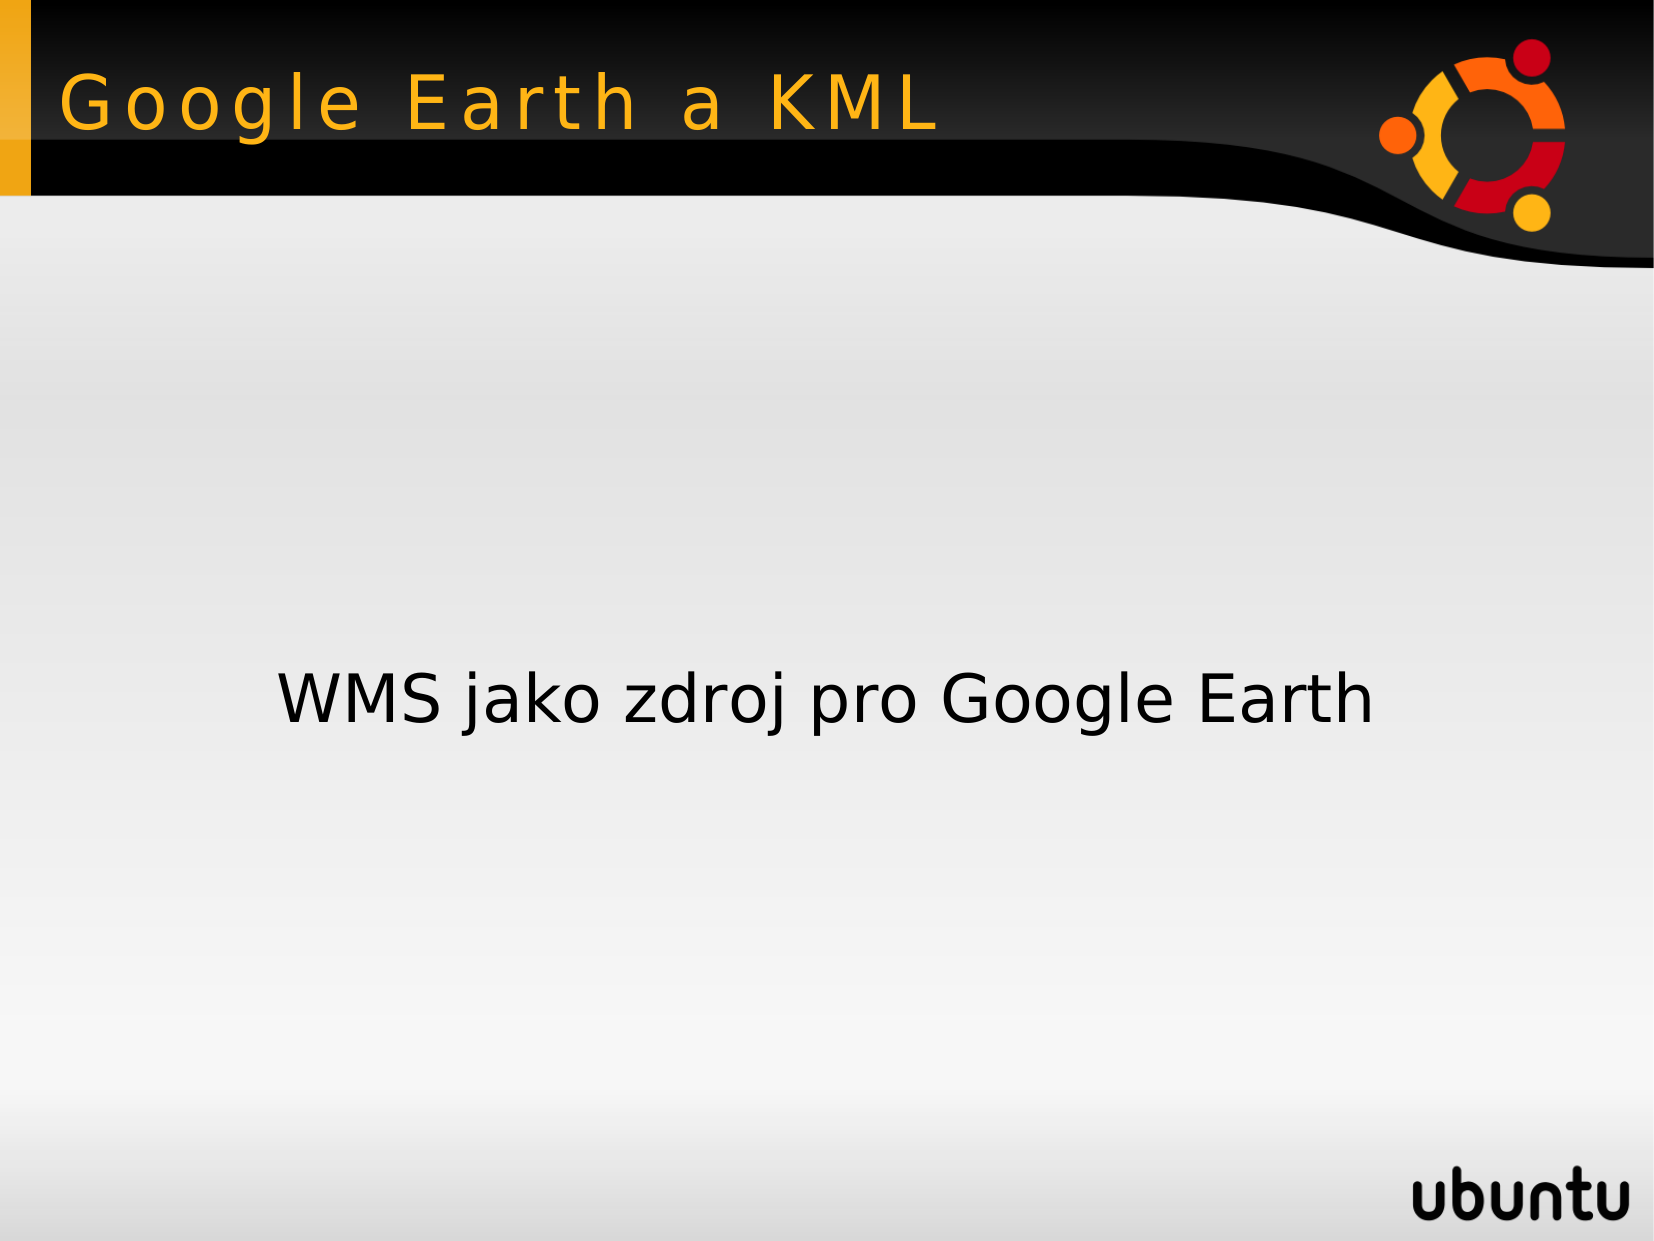

# Google Earth a KML
WMS jako zdroj pro Google Earth